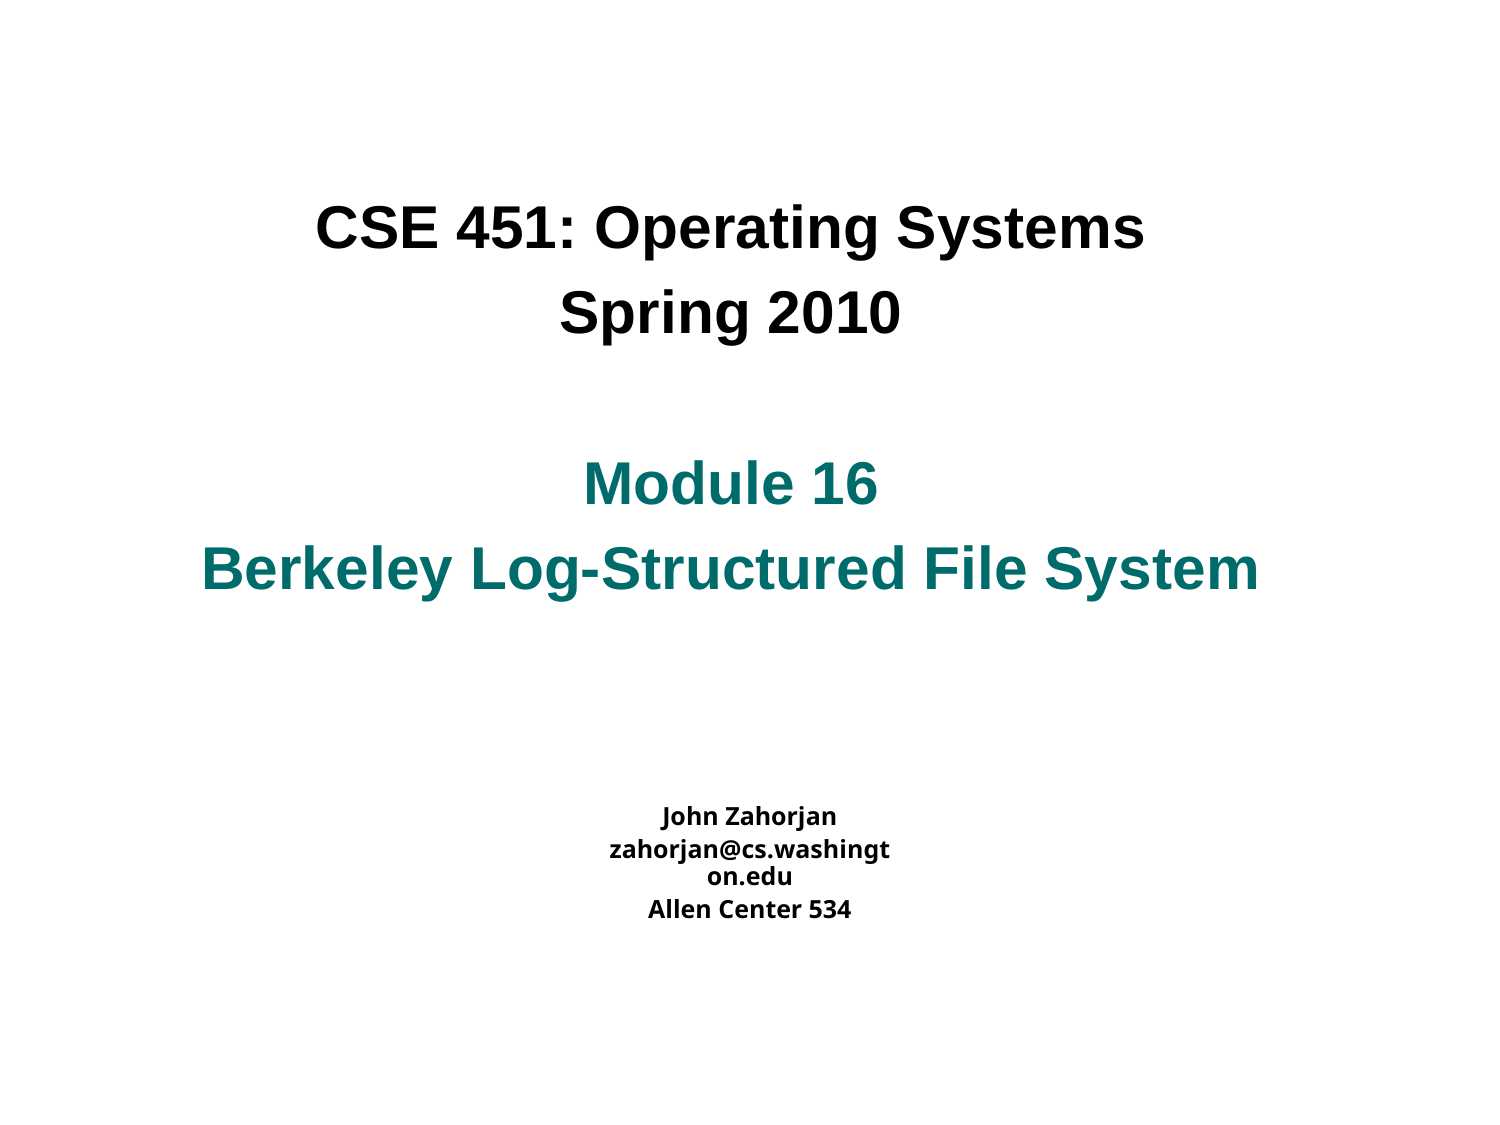

# CSE 451: Operating Systems Spring 2010 Module 16 Berkeley Log-Structured File System
John Zahorjan
zahorjan@cs.washington.edu
Allen Center 534
1